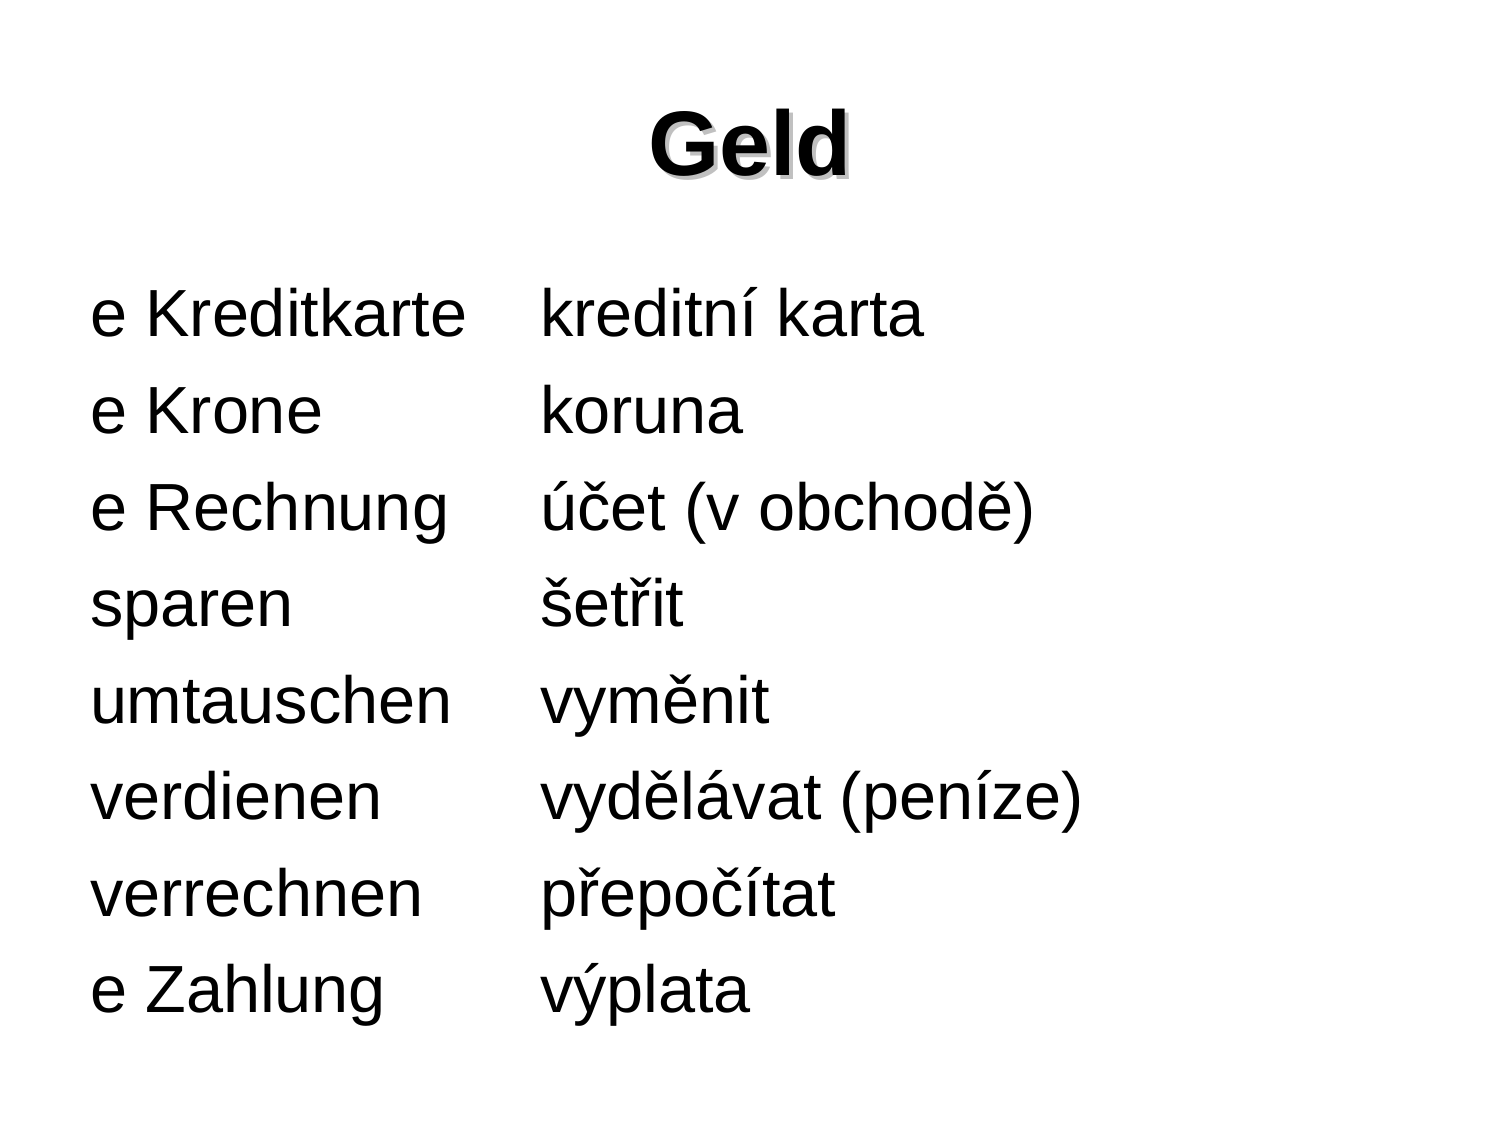

# Geld
e Kreditkarte	kreditní karta
e Krone		koruna
e Rechnung	účet (v obchodě)
sparen		šetřit
umtauschen	vyměnit
verdienen		vydělávat (peníze)
verrechnen	přepočítat
e Zahlung		výplata